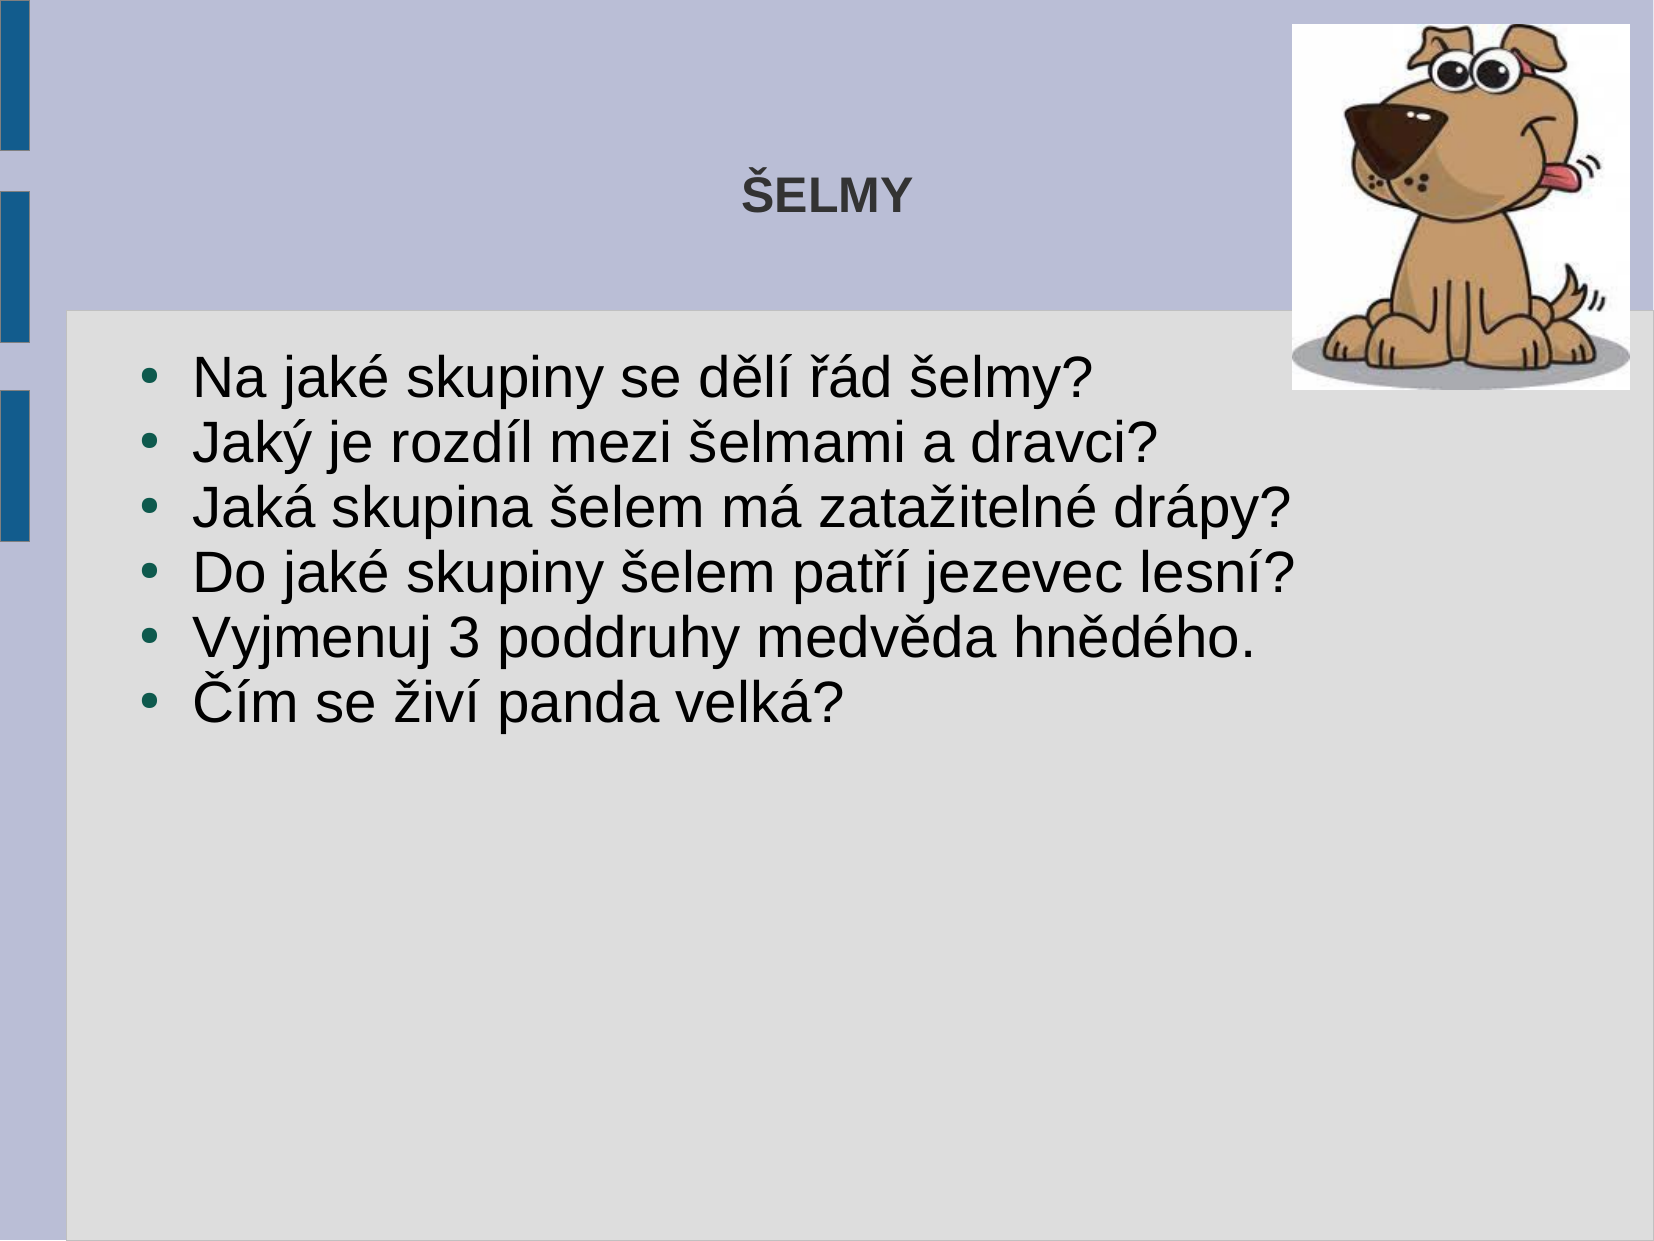

# ŠELMY
Na jaké skupiny se dělí řád šelmy?
Jaký je rozdíl mezi šelmami a dravci?
Jaká skupina šelem má zatažitelné drápy?
Do jaké skupiny šelem patří jezevec lesní?
Vyjmenuj 3 poddruhy medvěda hnědého.
Čím se živí panda velká?